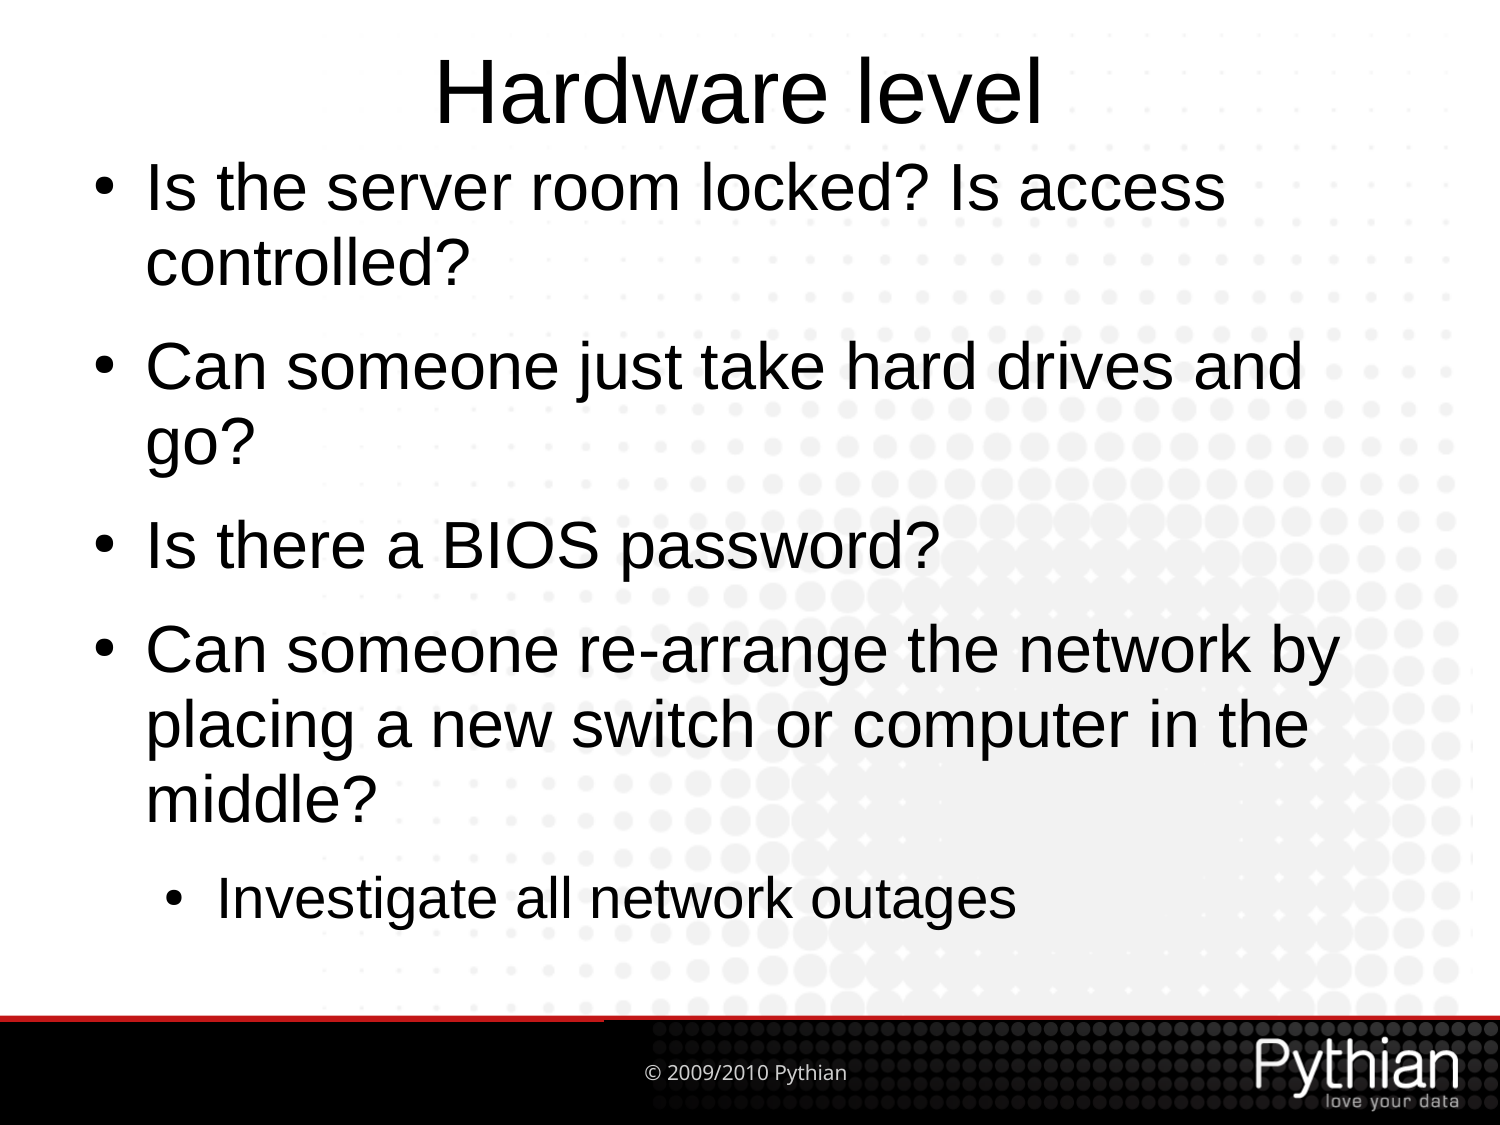

# Hardware level
Is the server room locked? Is access controlled?
Can someone just take hard drives and go?
Is there a BIOS password?
Can someone re-arrange the network by placing a new switch or computer in the middle?
Investigate all network outages